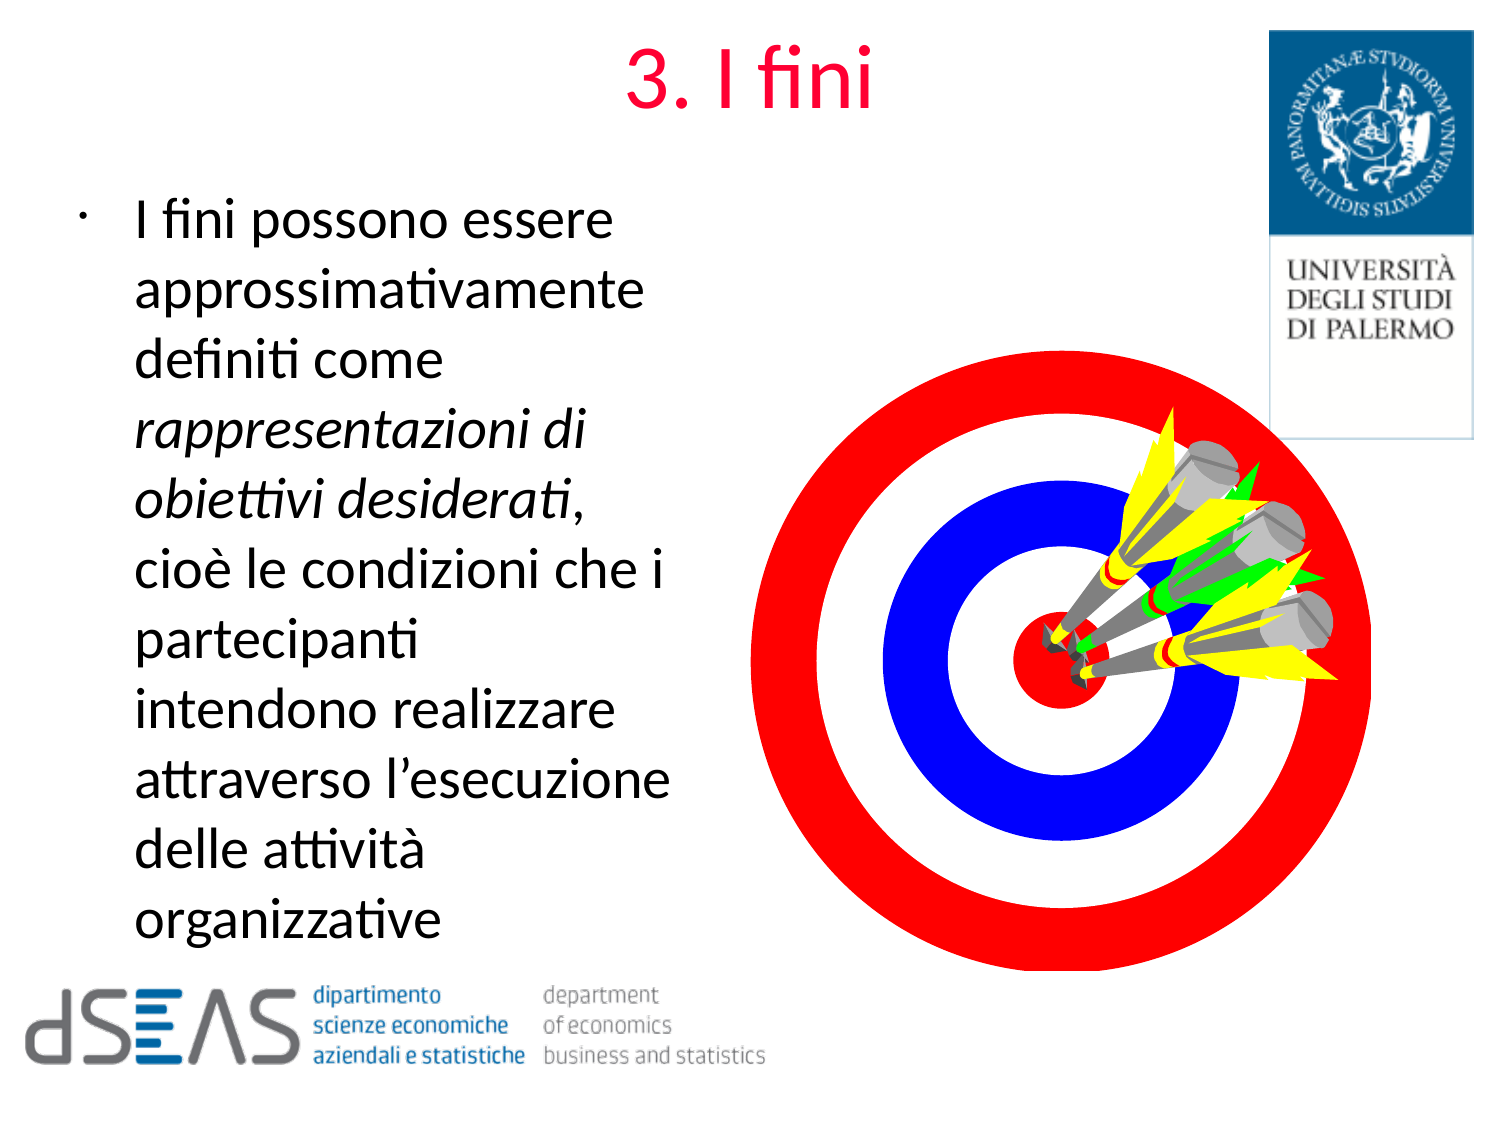

# 3. I fini
I fini possono essere approssimativamente definiti come rappresentazioni di obiettivi desiderati, cioè le condizioni che i partecipanti intendono realizzare attraverso l’esecuzione delle attività organizzative